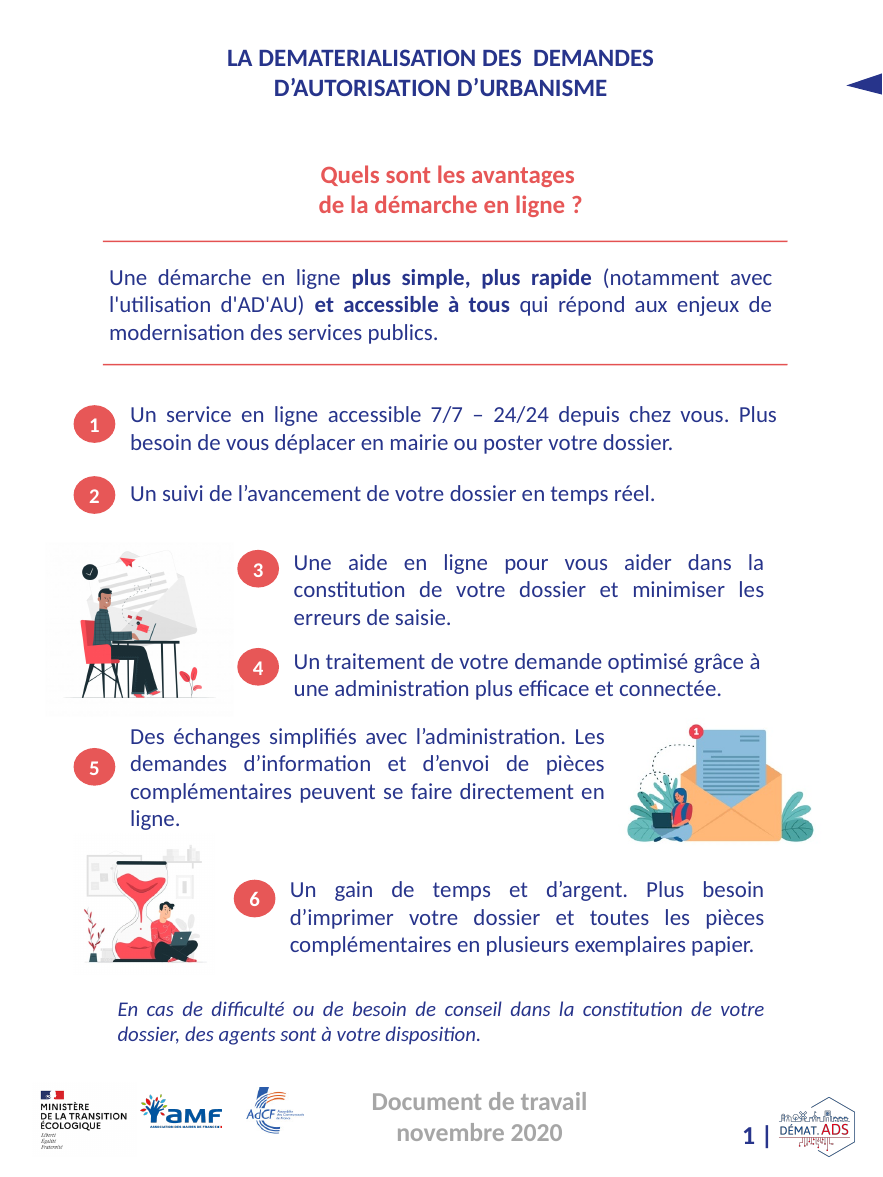

N’hésitez pas à ajouter votre logo ici
LA DEMATERIALISATION DES DEMANDES D’AUTORISATION D’URBANISME
Quels sont les avantages
de la démarche en ligne ?
Une démarche en ligne plus simple, plus rapide (notamment avec l'utilisation d'AD'AU) et accessible à tous qui répond aux enjeux de modernisation des services publics.
Un service en ligne accessible 7/7 – 24/24 depuis chez vous. Plus besoin de vous déplacer en mairie ou poster votre dossier.
1
Un suivi de l’avancement de votre dossier en temps réel.
2
Une aide en ligne pour vous aider dans la constitution de votre dossier et minimiser les erreurs de saisie.
3
Un traitement de votre demande optimisé grâce à une administration plus efficace et connectée.
4
Des échanges simplifiés avec l’administration. Les demandes d’information et d’envoi de pièces complémentaires peuvent se faire directement en ligne.
5
Un gain de temps et d’argent. Plus besoin d’imprimer votre dossier et toutes les pièces complémentaires en plusieurs exemplaires papier.
6
En cas de difficulté ou de besoin de conseil dans la constitution de votre dossier, des agents sont à votre disposition.
1 |